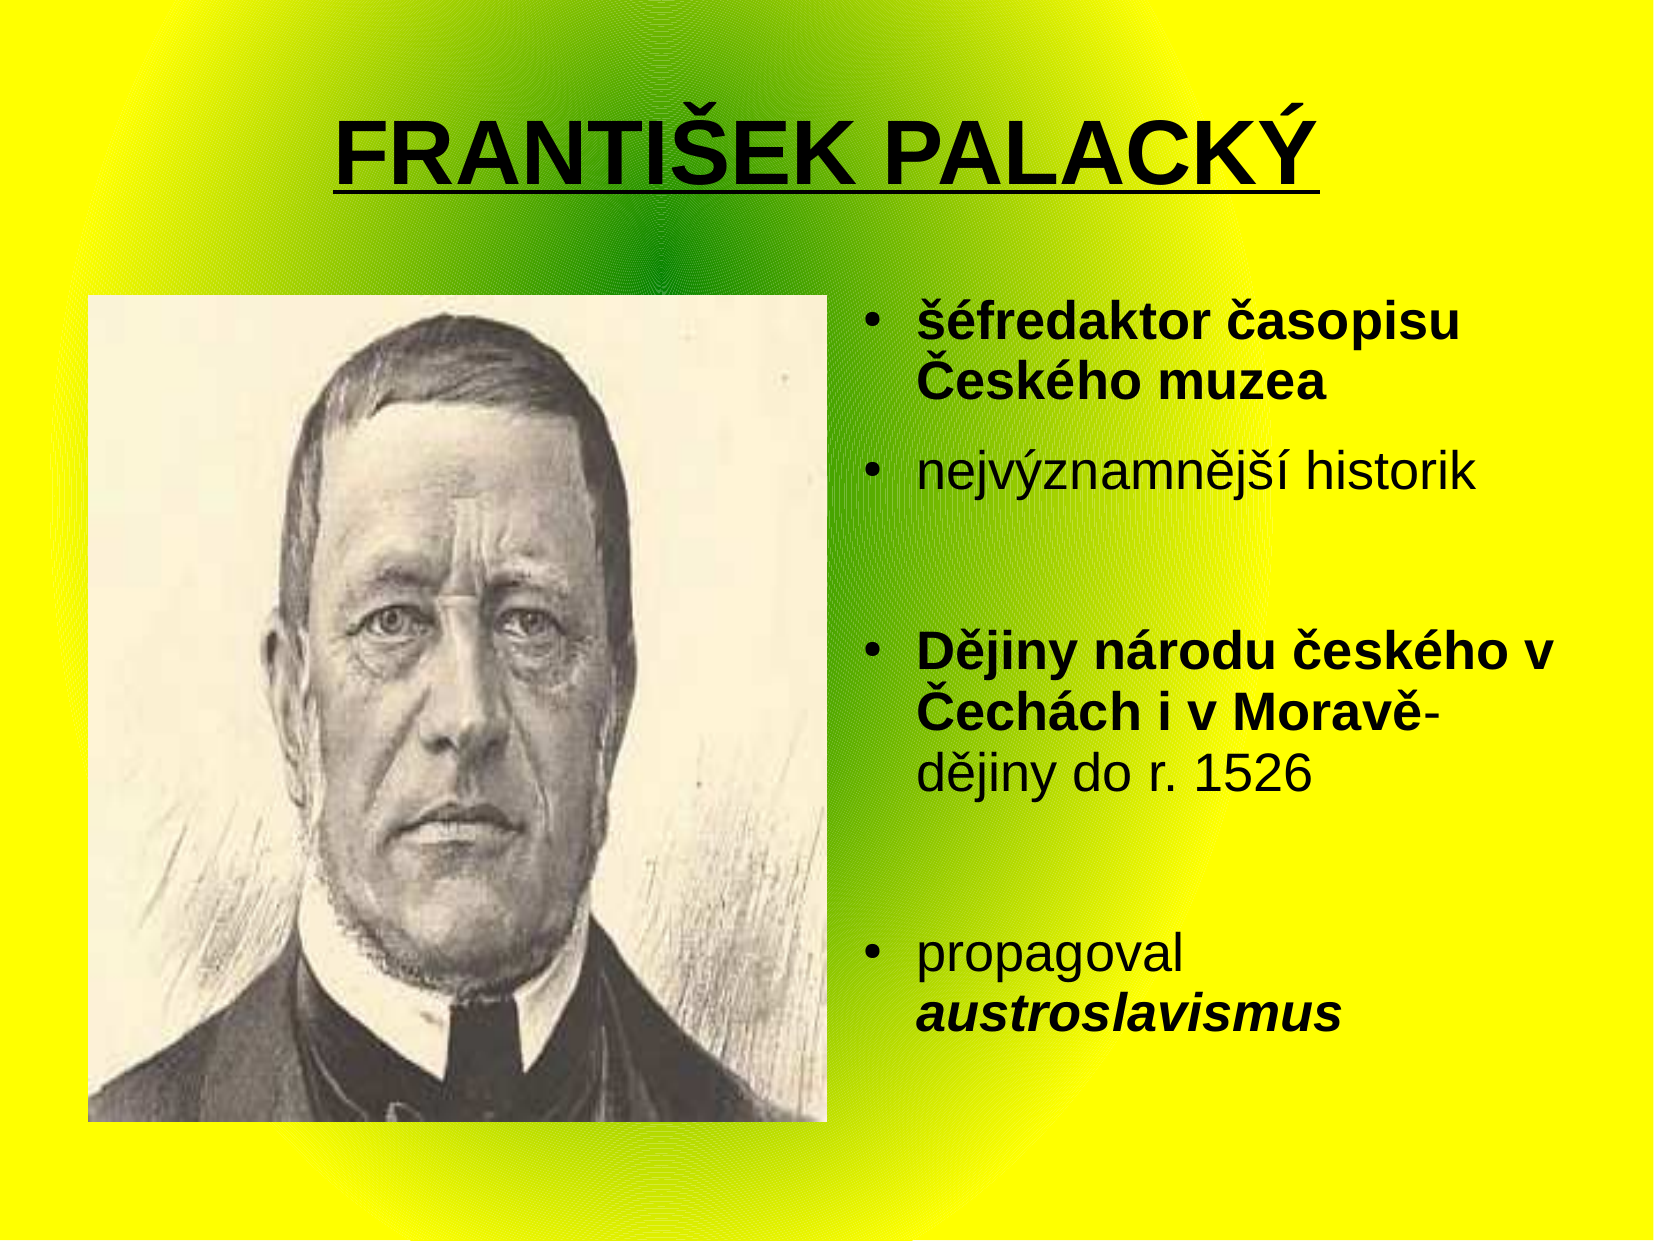

# FRANTIŠEK PALACKÝ
šéfredaktor časopisu Českého muzea
nejvýznamnější historik
Dějiny národu českého v Čechách i v Moravě-dějiny do r. 1526
propagoval austroslavismus